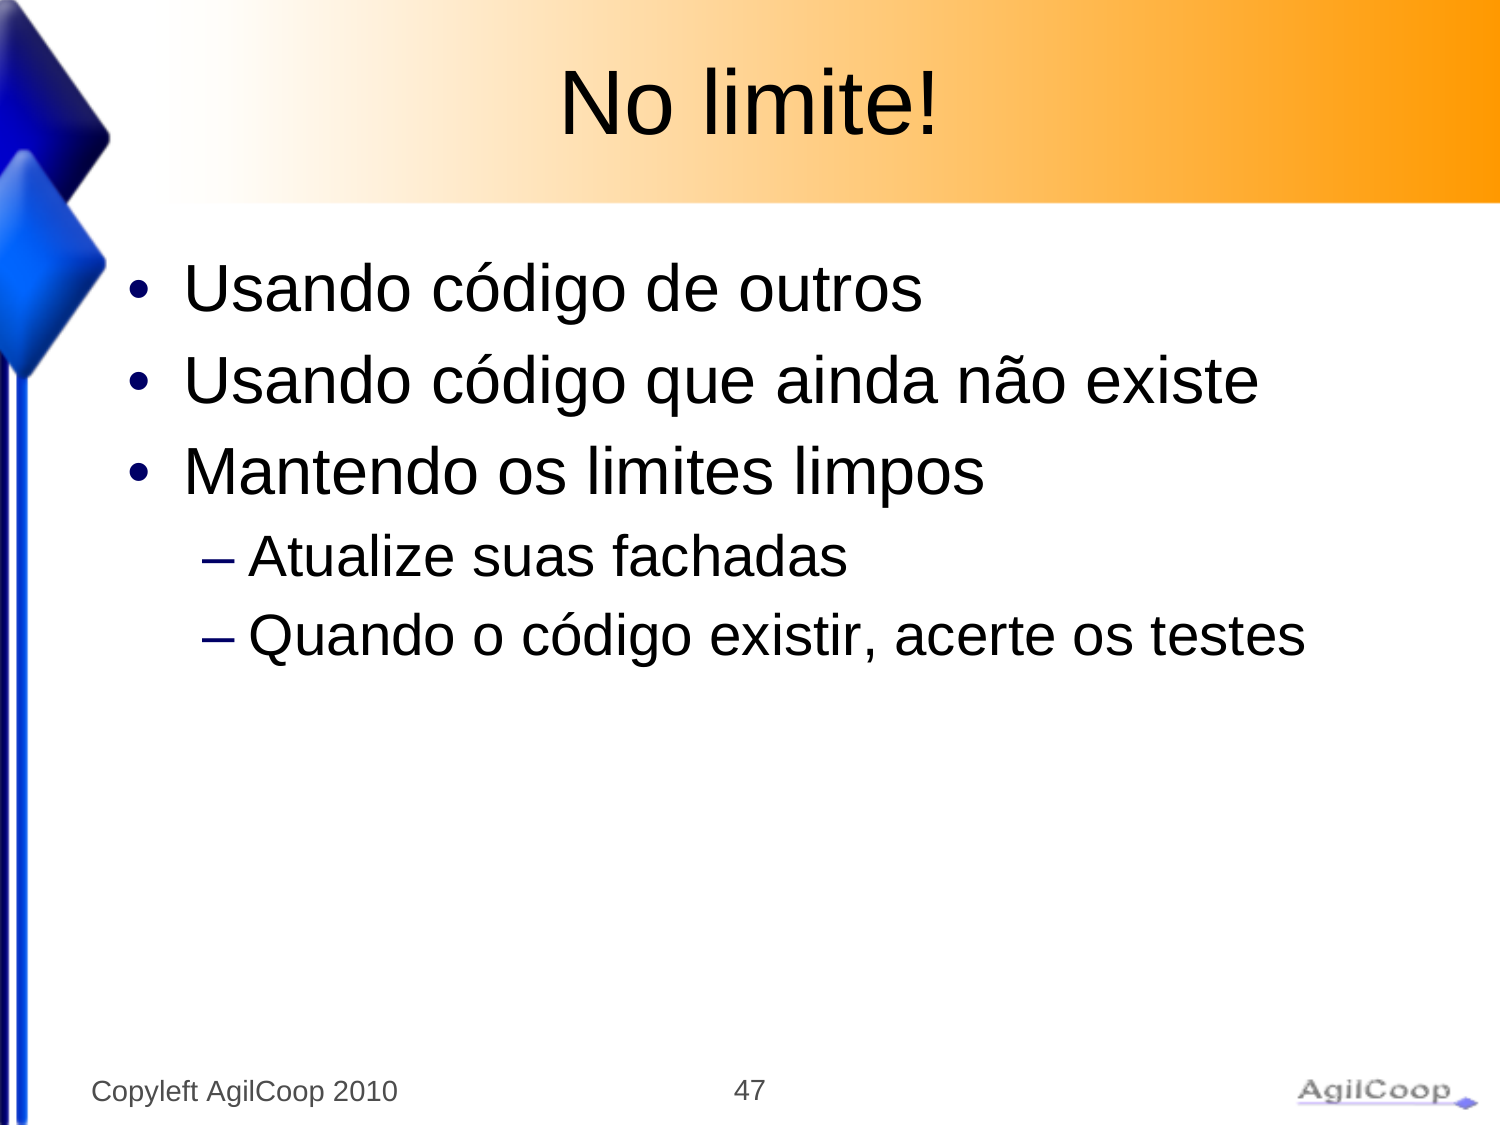

# No limite!
Usando código de outros
Usando código que ainda não existe
Mantendo os limites limpos
Atualize suas fachadas
Quando o código existir, acerte os testes
Copyleft AgilCoop 2010
47